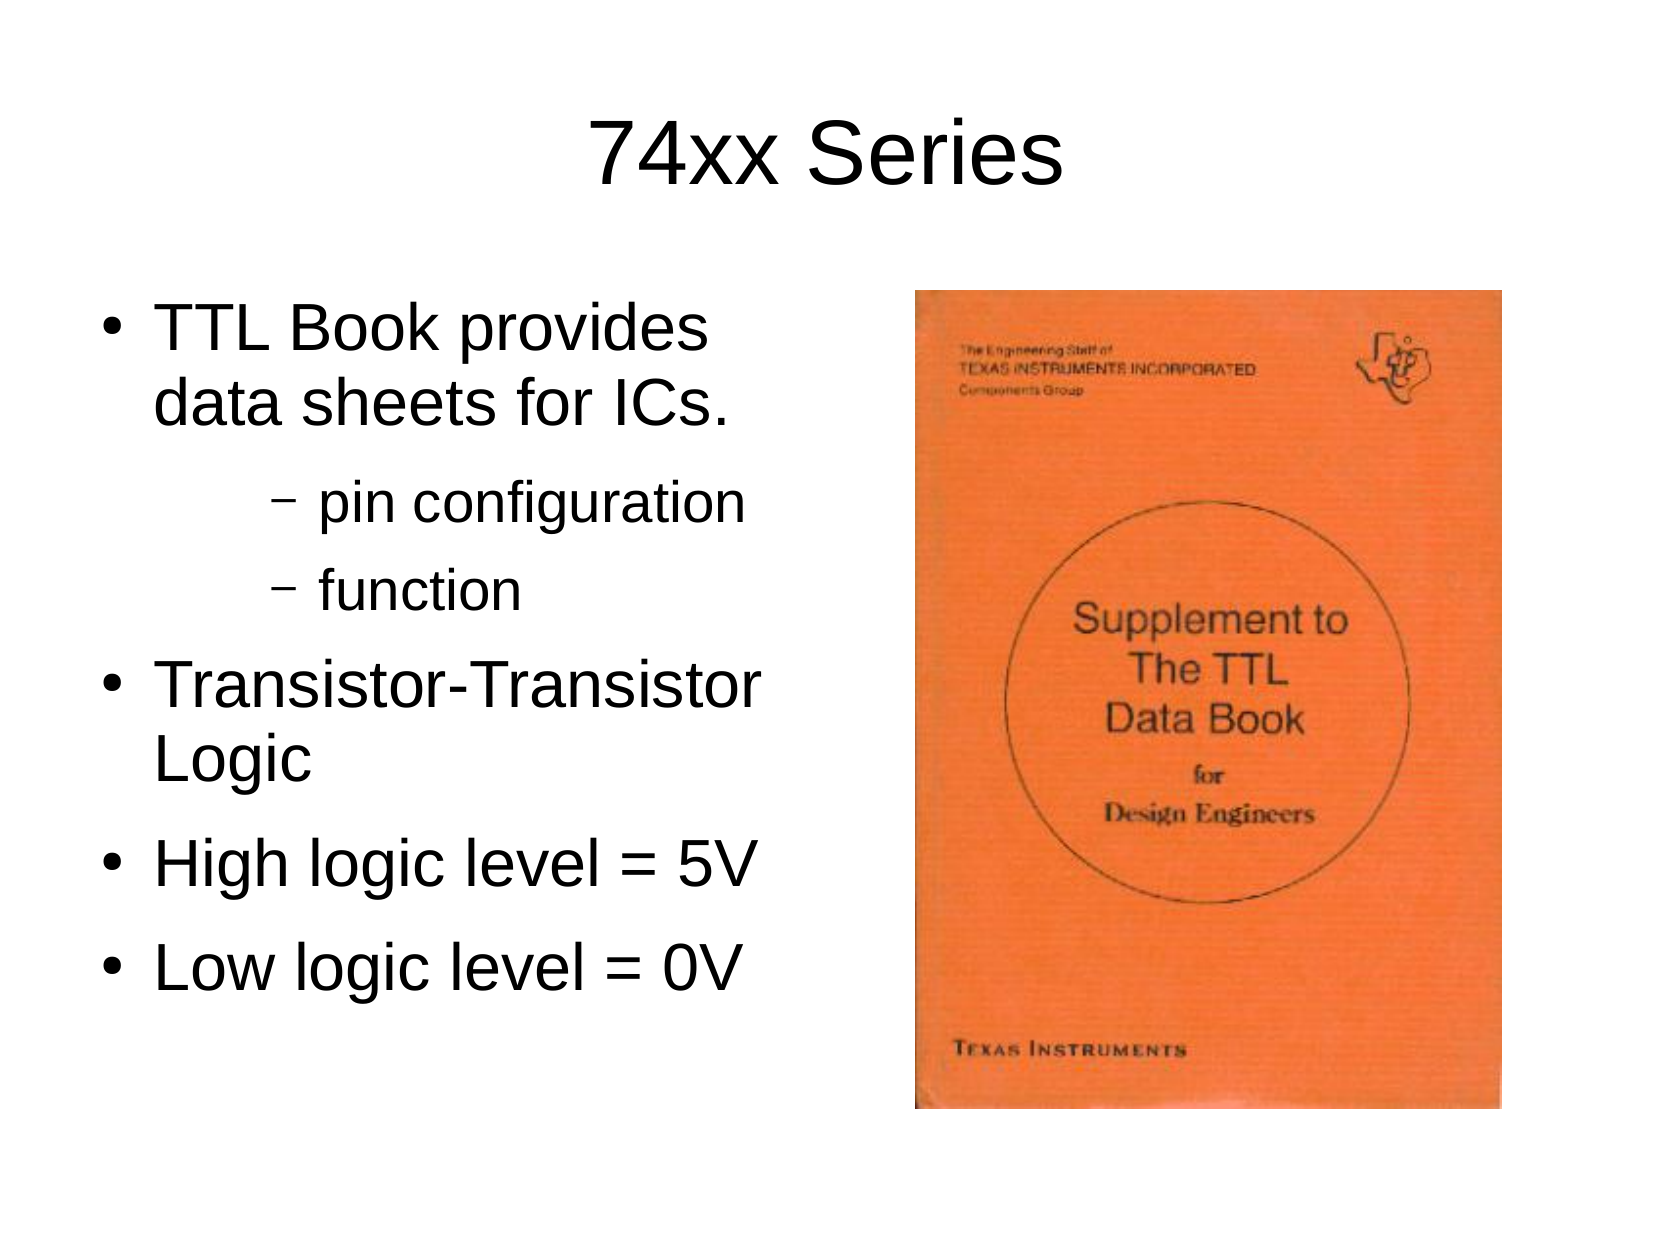

# 74xx Series
TTL Book provides data sheets for ICs.
pin configuration
function
Transistor-Transistor Logic
High logic level = 5V
Low logic level = 0V